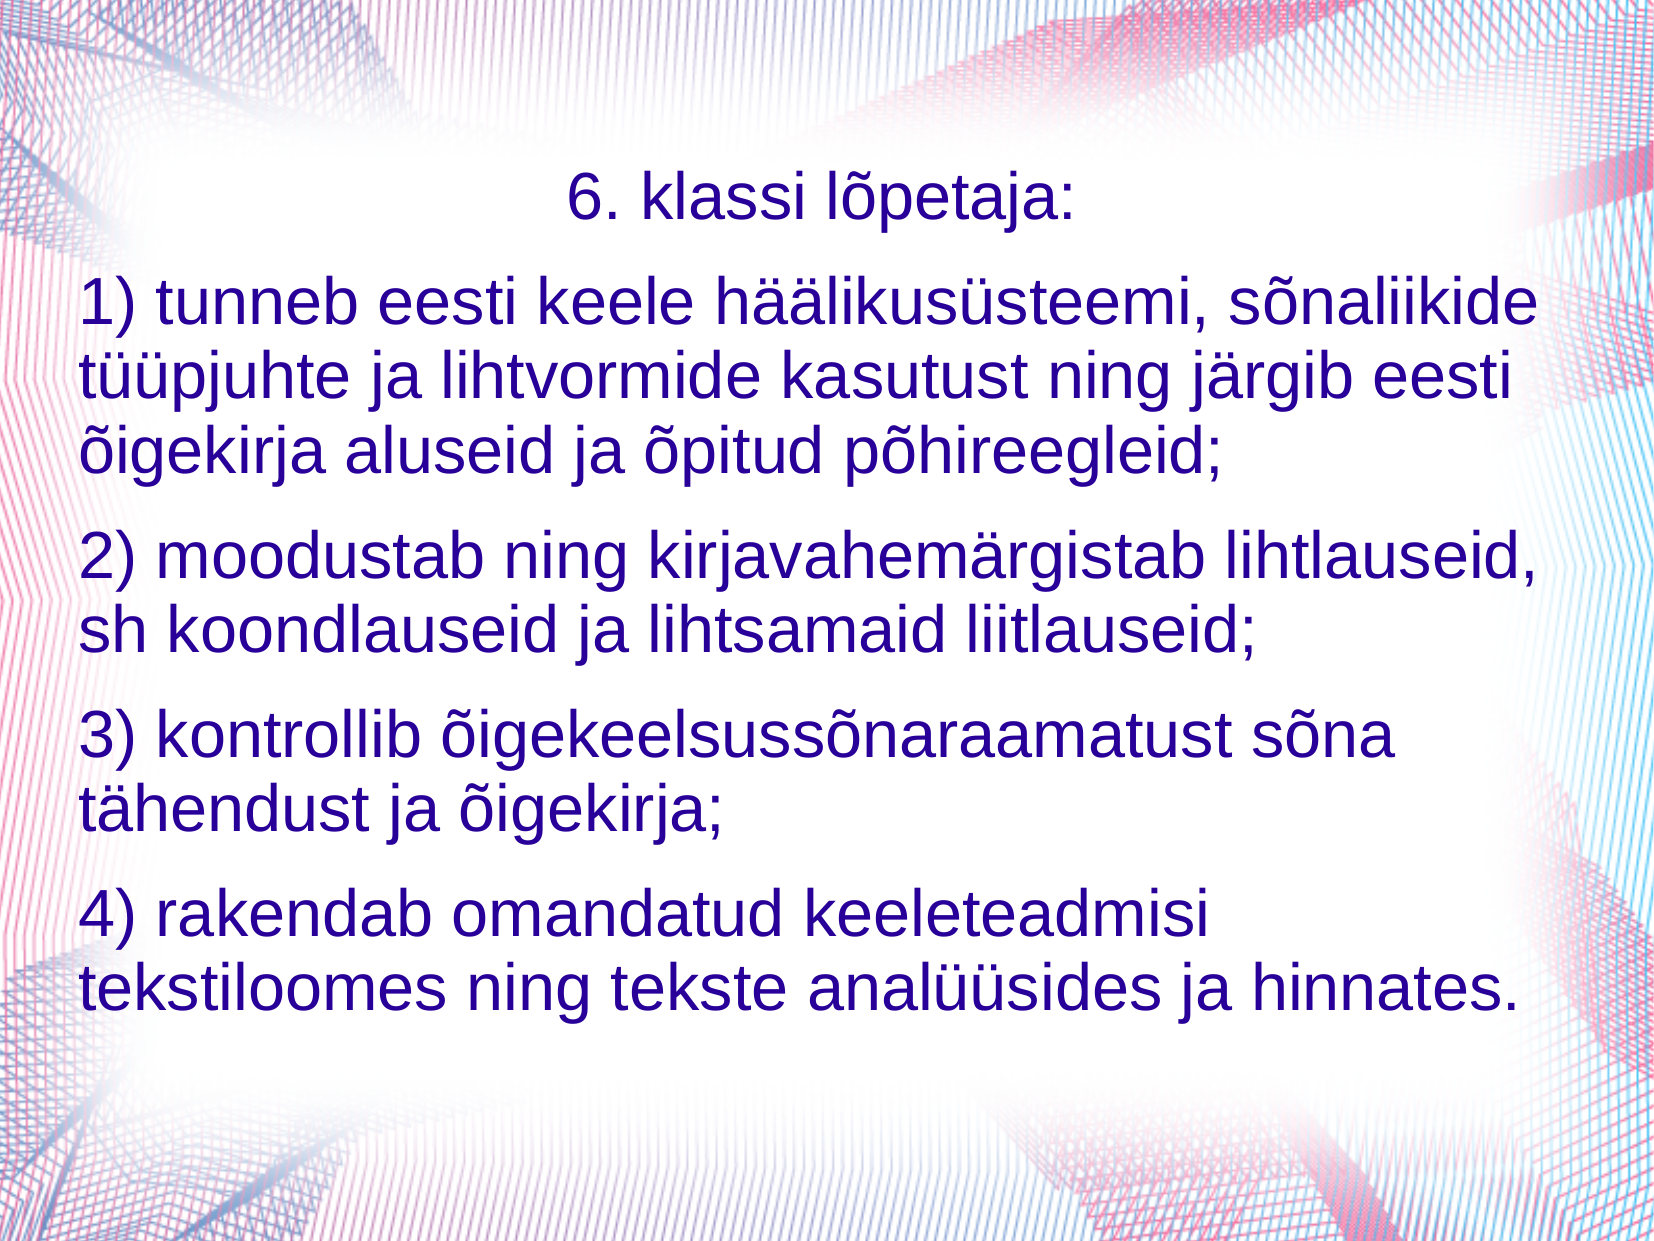

# 6. klassi lõpetaja:
1) tunneb eesti keele häälikusüsteemi, sõnaliikide tüüpjuhte ja lihtvormide kasutust ning järgib eesti õigekirja aluseid ja õpitud põhireegleid;
2) moodustab ning kirjavahemärgistab lihtlauseid, sh koondlauseid ja lihtsamaid liitlauseid;
3) kontrollib õigekeelsussõnaraamatust sõna tähendust ja õigekirja;
4) rakendab omandatud keeleteadmisi tekstiloomes ning tekste analüüsides ja hinnates.